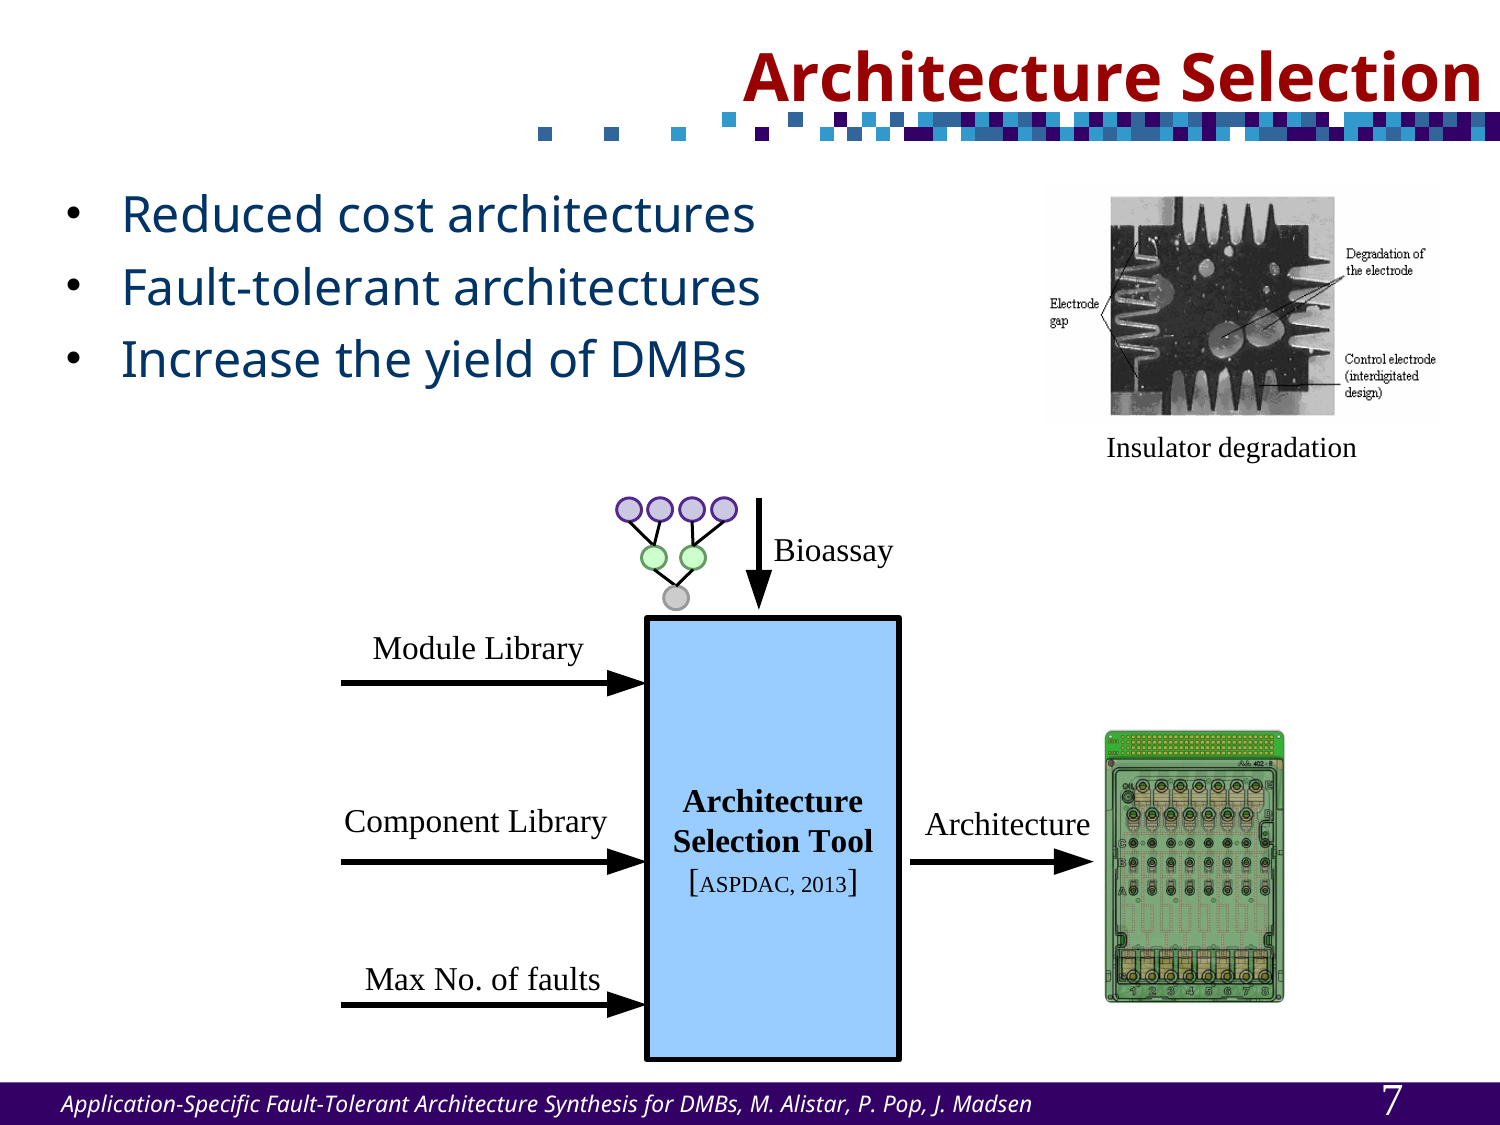

# Architecture Selection
Reduced cost architectures
Fault-tolerant architectures
Increase the yield of DMBs
Insulator degradation
Bioassay
Architecture
Selection Tool
[ASPDAC, 2013]
Module Library
Component Library
Architecture
Max No. of faults
Application-Specific Fault-Tolerant Architecture Synthesis for DMBs, M. Alistar, P. Pop, J. Madsen